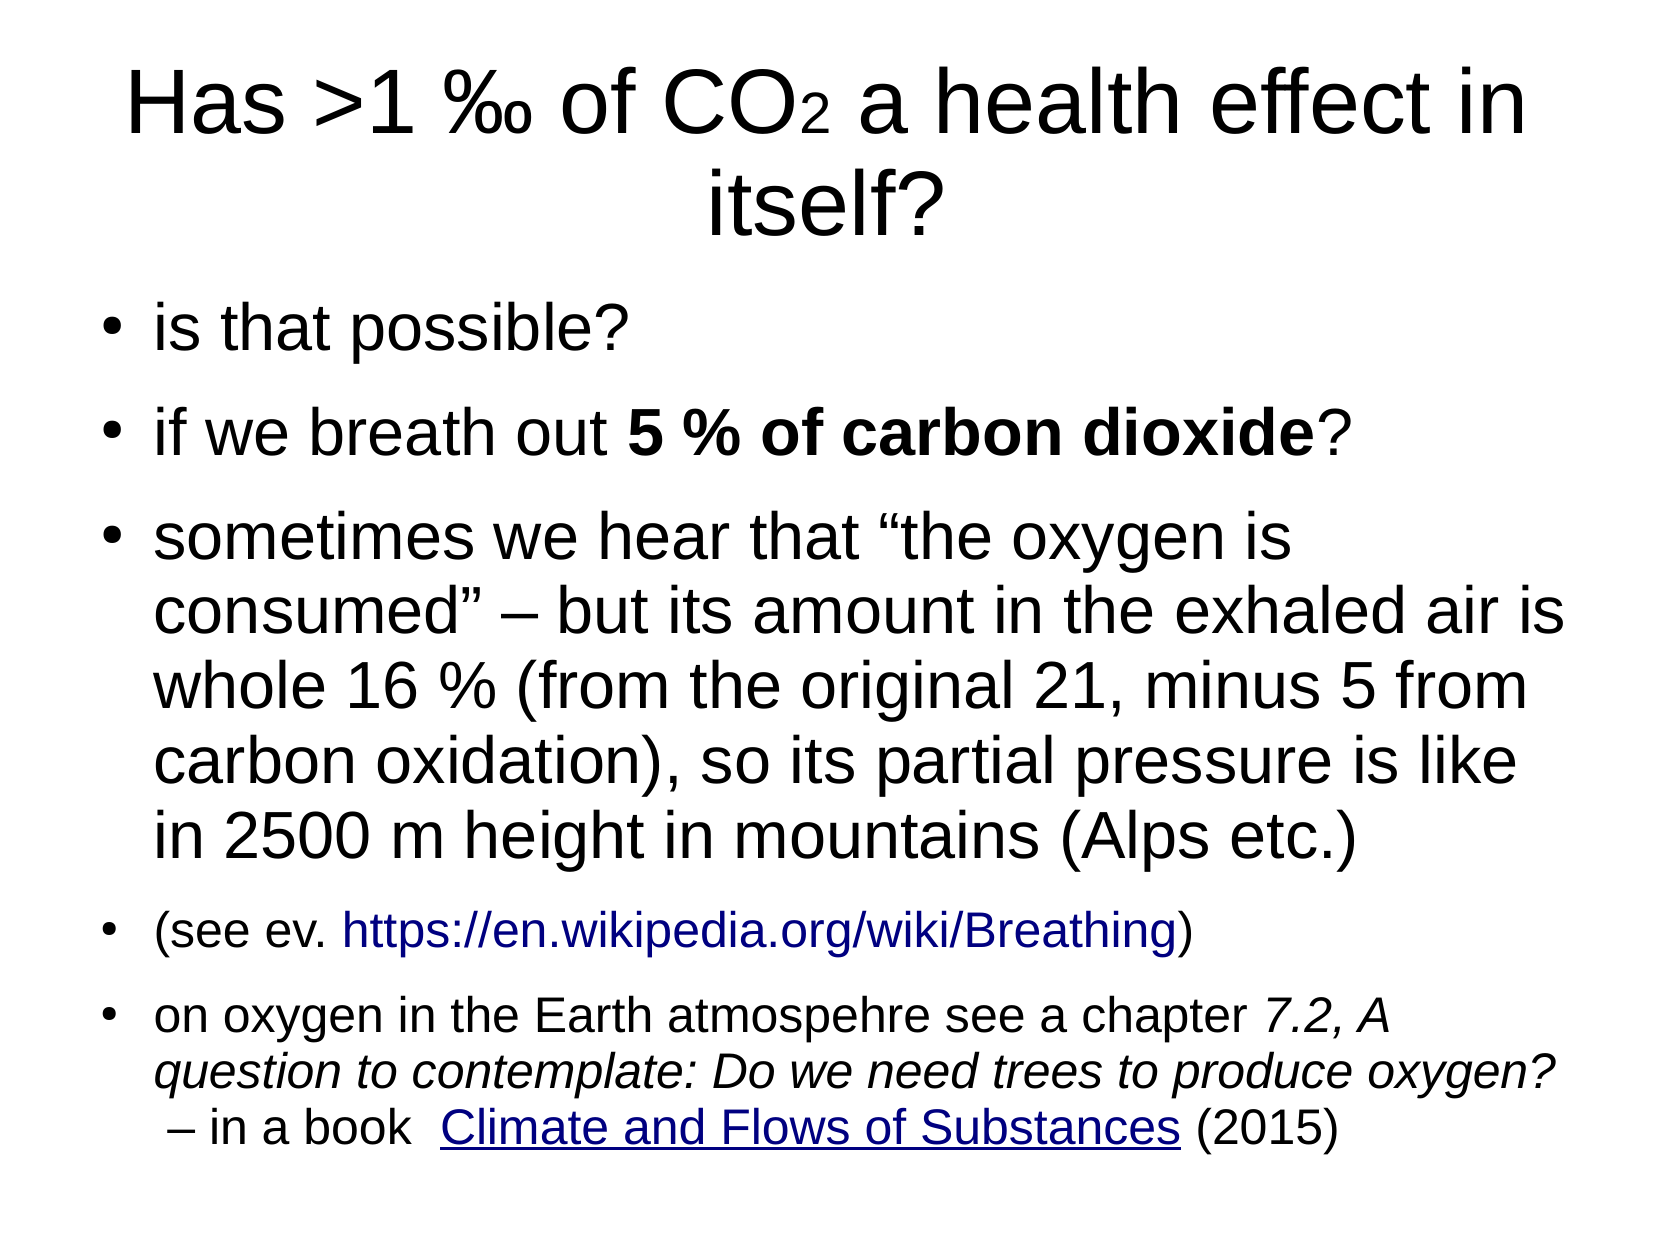

# Has >1 ‰ of CO2 a health effect in itself?
is that possible?
if we breath out 5 % of carbon dioxide?
sometimes we hear that “the oxygen is consumed” – but its amount in the exhaled air is whole 16 % (from the original 21, minus 5 from carbon oxidation), so its partial pressure is like in 2500 m height in mountains (Alps etc.)
(see ev. https://en.wikipedia.org/wiki/Breathing)
on oxygen in the Earth atmospehre see a chapter 7.2, A question to contemplate: Do we need trees to produce oxygen? – in a book Climate and Flows of Substances (2015)